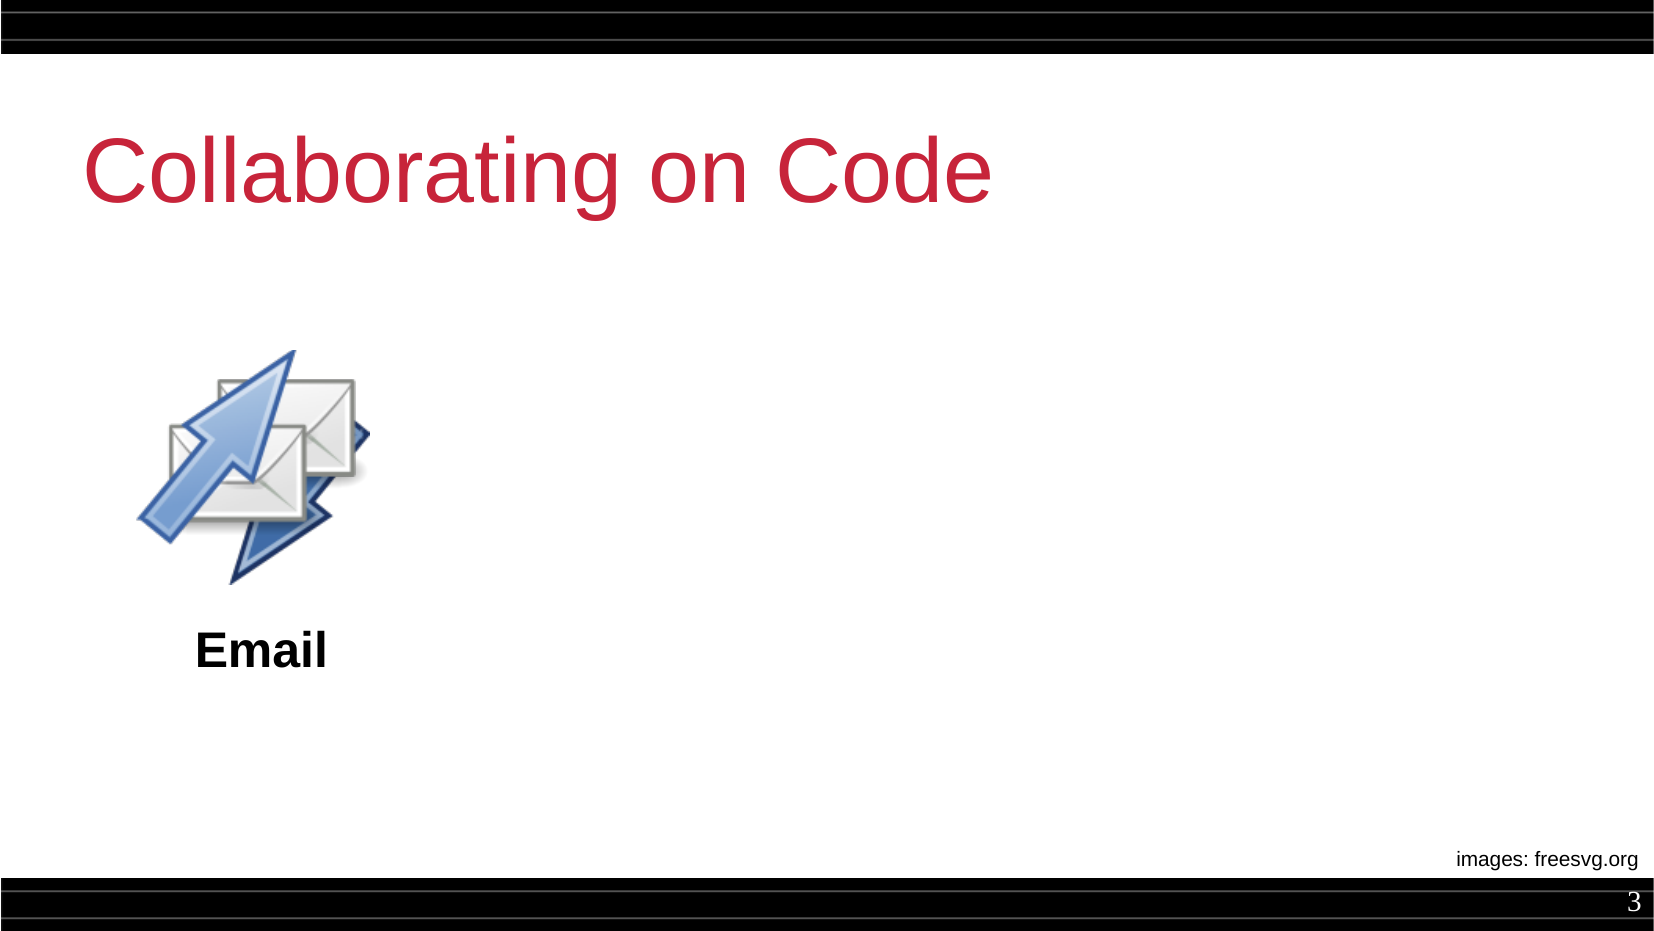

# Collaborating on Code
Email
images: freesvg.org